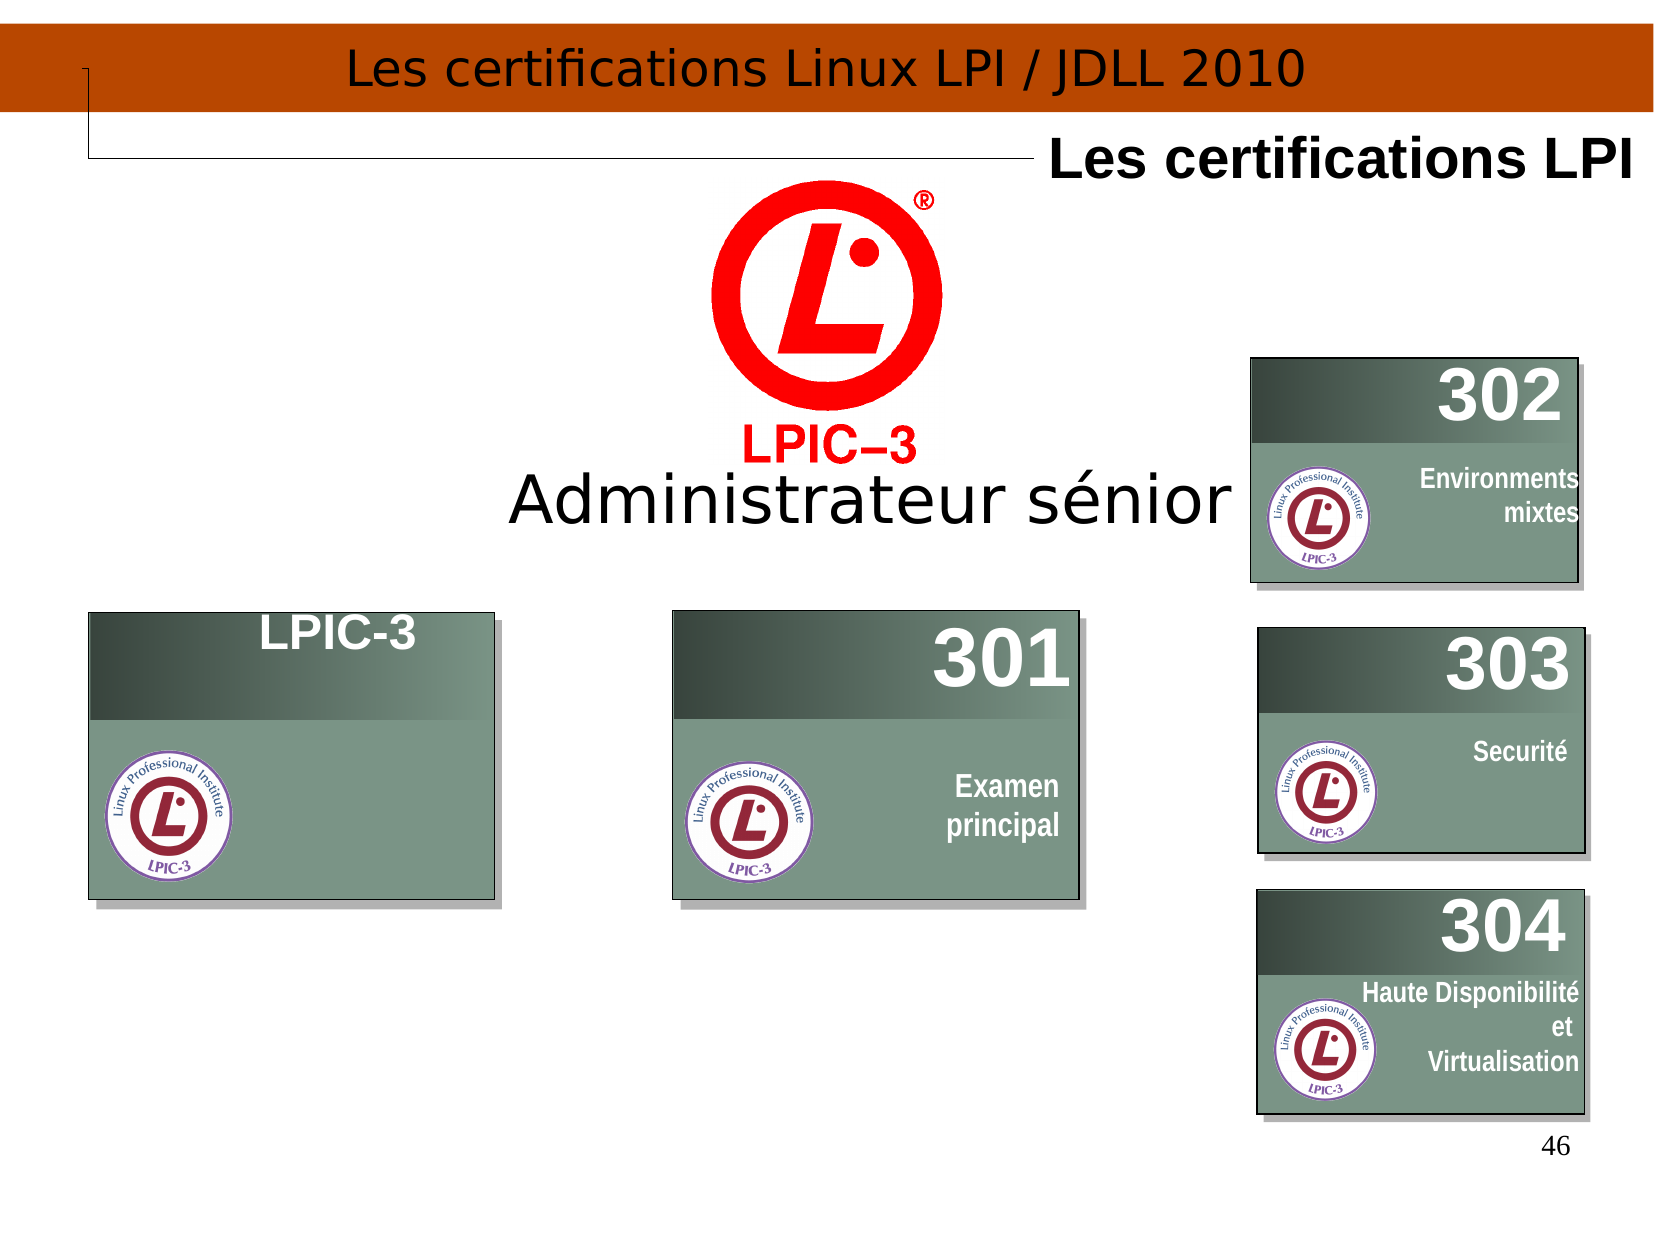

# Les certifications Linux LPI / JDLL 2010
Les certifications LPI
Administrateur sénior
302
 Environments
mixtes
Core Exam
301
Examen
principal
LPIC-3
303
Securité
304
Haute Disponibilité
et
Virtualisation
46